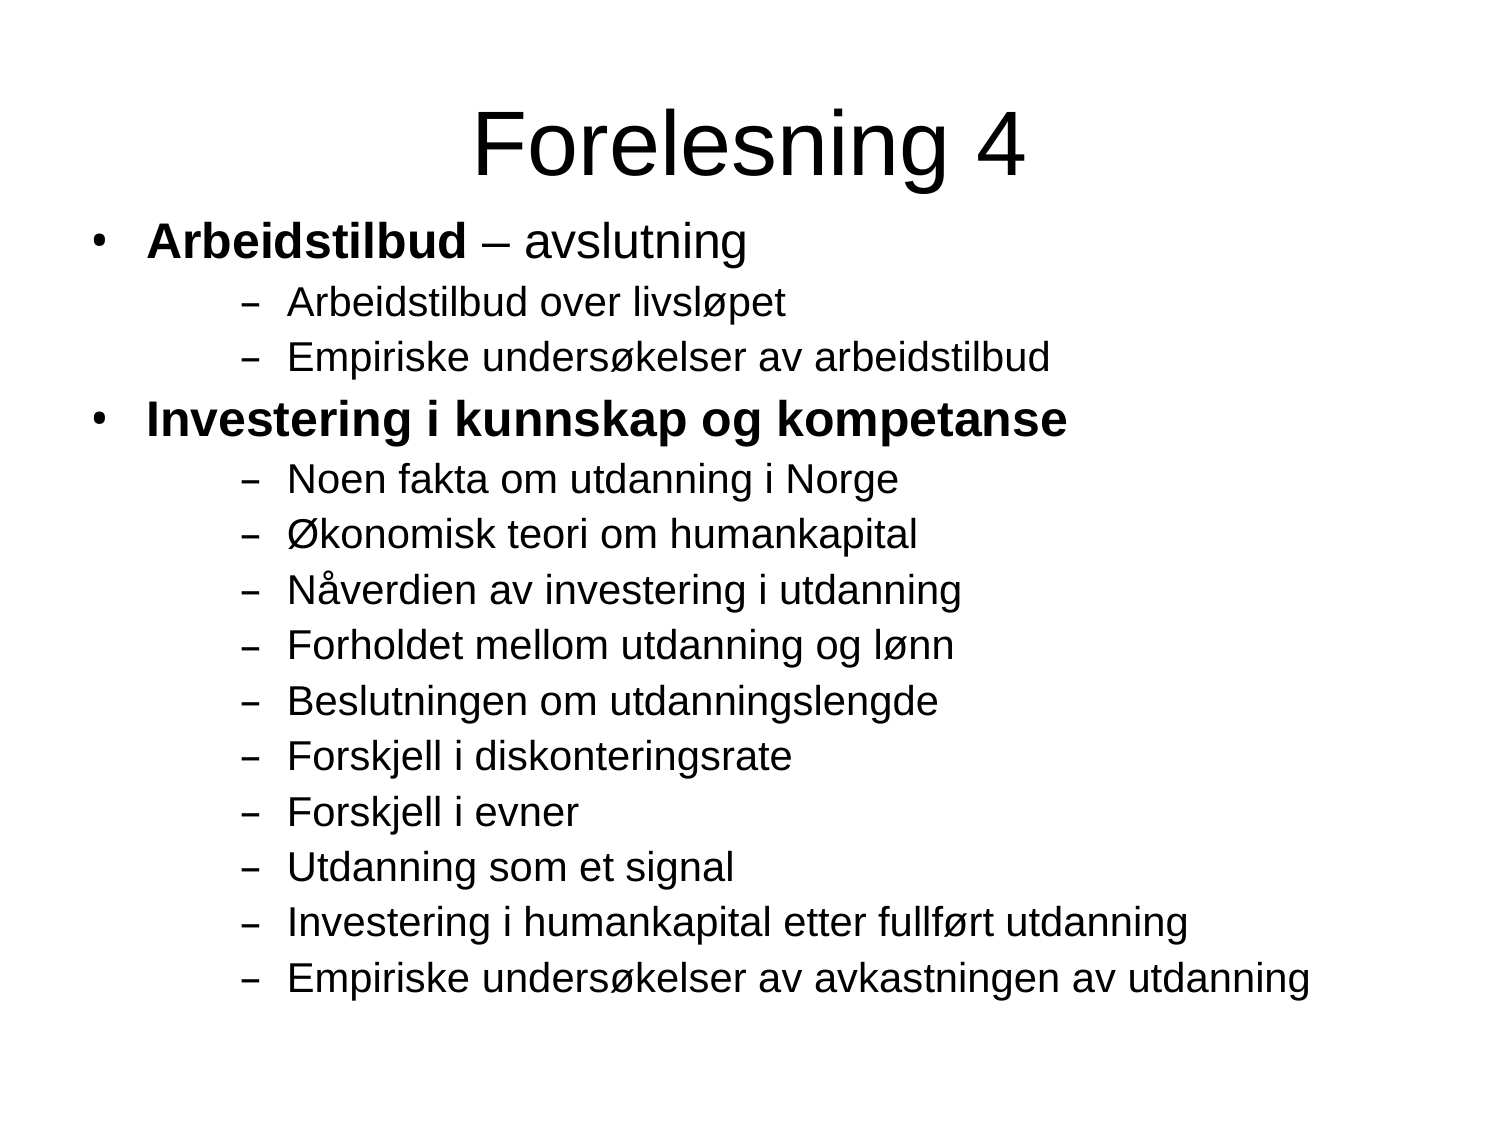

# Forelesning 4
Arbeidstilbud – avslutning
Arbeidstilbud over livsløpet
Empiriske undersøkelser av arbeidstilbud
Investering i kunnskap og kompetanse
Noen fakta om utdanning i Norge
Økonomisk teori om humankapital
Nåverdien av investering i utdanning
Forholdet mellom utdanning og lønn
Beslutningen om utdanningslengde
Forskjell i diskonteringsrate
Forskjell i evner
Utdanning som et signal
Investering i humankapital etter fullført utdanning
Empiriske undersøkelser av avkastningen av utdanning